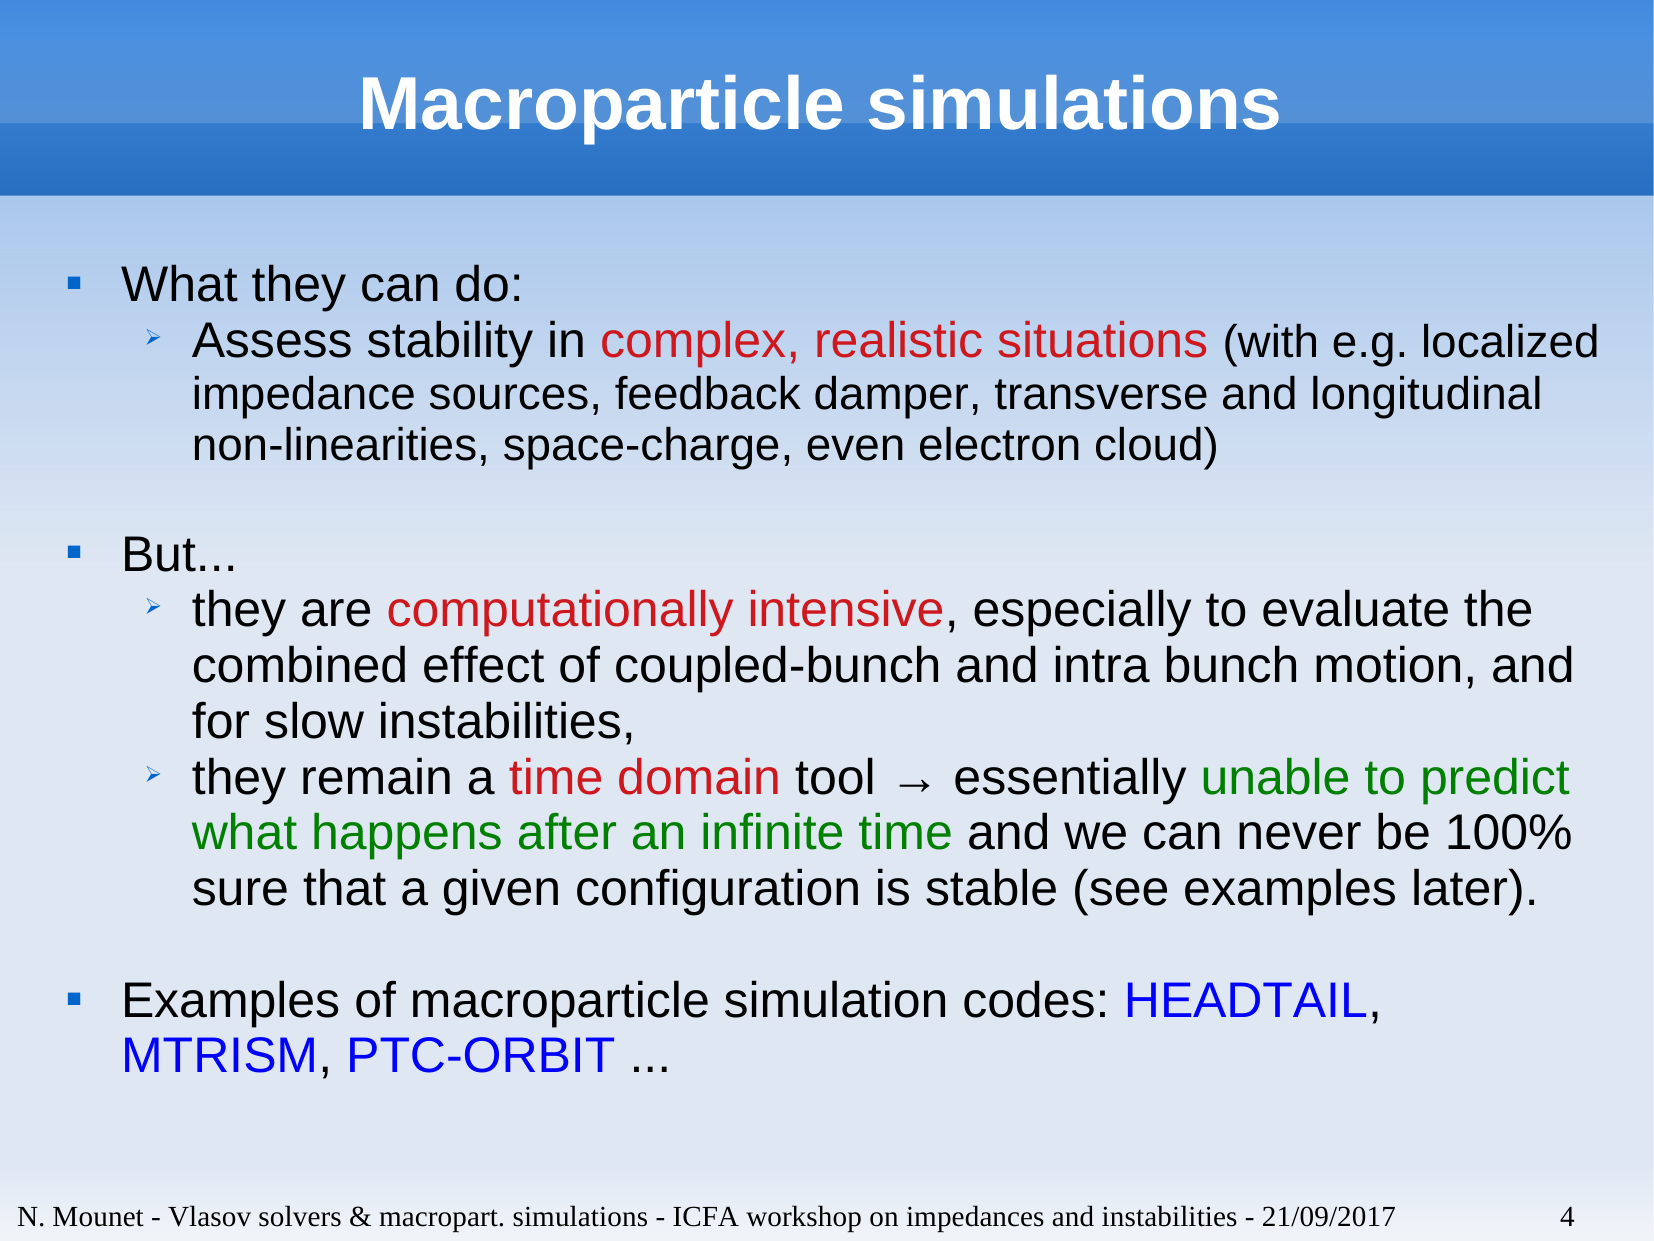

# Macroparticle simulations
What they can do:
Assess stability in complex, realistic situations (with e.g. localized impedance sources, feedback damper, transverse and longitudinal non-linearities, space-charge, even electron cloud)
But...
they are computationally intensive, especially to evaluate the combined effect of coupled-bunch and intra bunch motion, and for slow instabilities,
they remain a time domain tool → essentially unable to predict what happens after an infinite time and we can never be 100% sure that a given configuration is stable (see examples later).
Examples of macroparticle simulation codes: HEADTAIL, MTRISM, PTC-ORBIT ...
N. Mounet - Vlasov solvers & macropart. simulations - ICFA workshop on impedances and instabilities - 21/09/2017
4